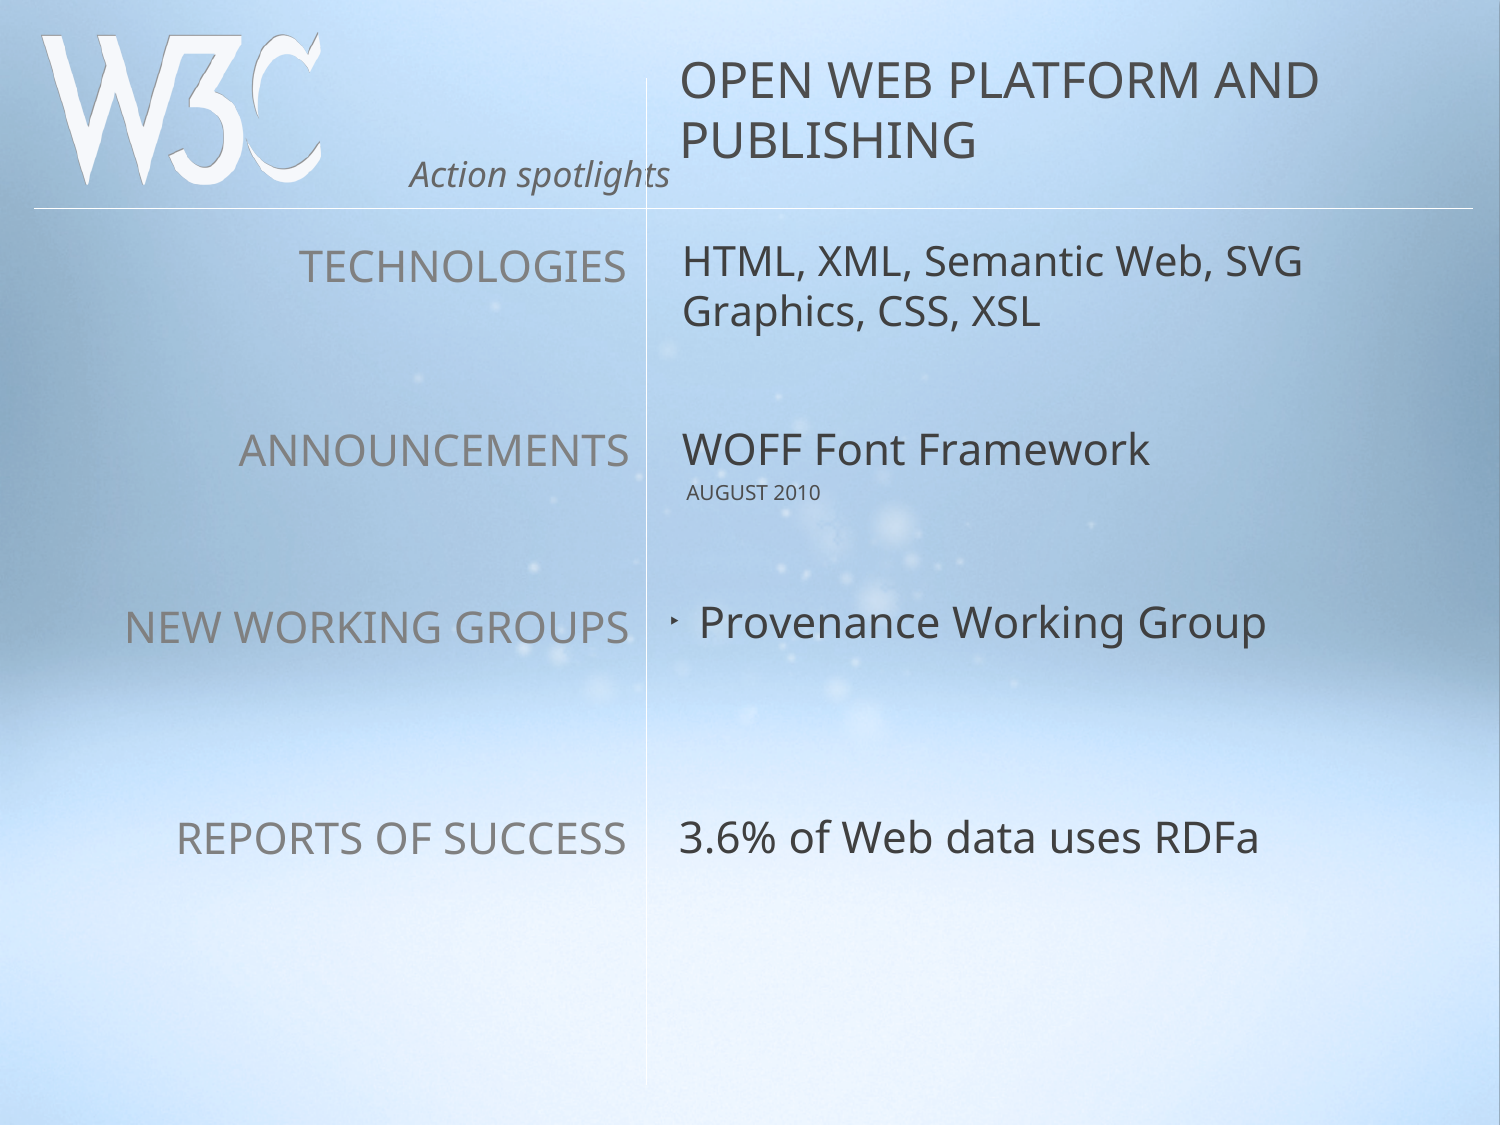

# OPEN WEB PLATFORM AND PUBLISHING
Action spotlights
TECHNOLOGIES
HTML, XML, Semantic Web, SVG Graphics, CSS, XSL
ANNOUNCEMENTS
WOFF Font Framework
AUGUST 2010
NEW WORKING GROUPS
Provenance Working Group
REPORTS OF SUCCESS
3.6% of Web data uses RDFa